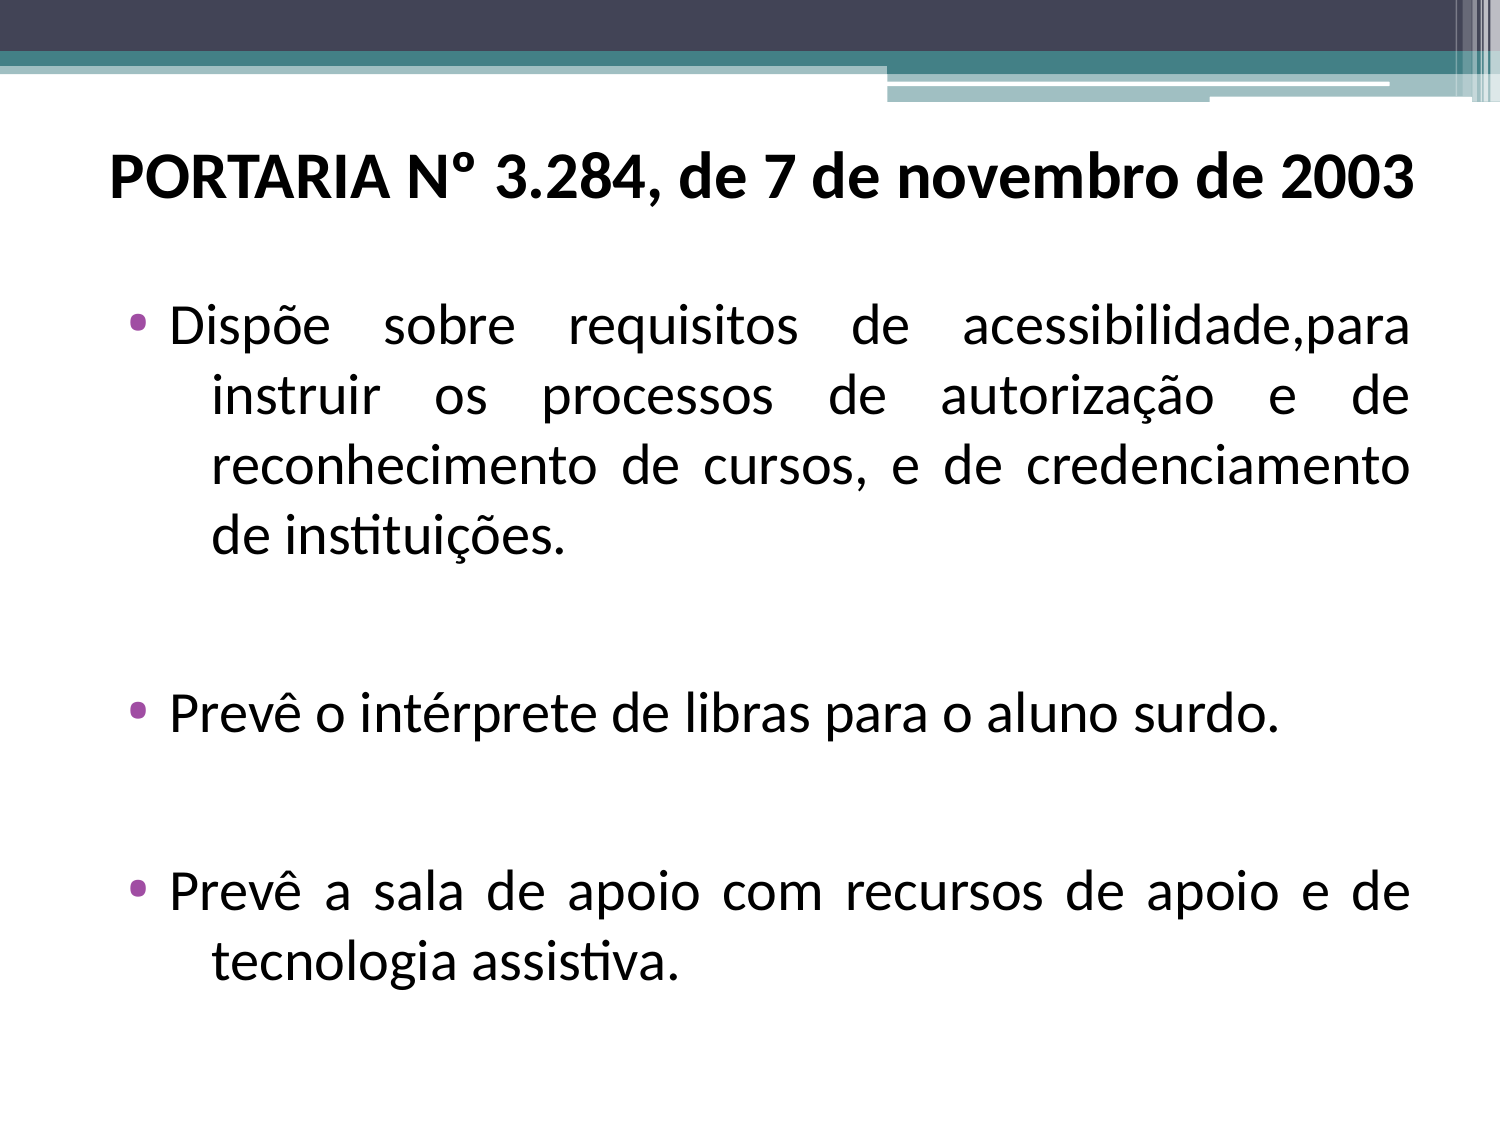

# PORTARIA Nº 3.284, de 7 de novembro de 2003
Dispõe sobre requisitos de acessibilidade,para instruir os processos de autorização e de reconhecimento de cursos, e de credenciamento de instituições.
Prevê o intérprete de libras para o aluno surdo.
Prevê a sala de apoio com recursos de apoio e de tecnologia assistiva.